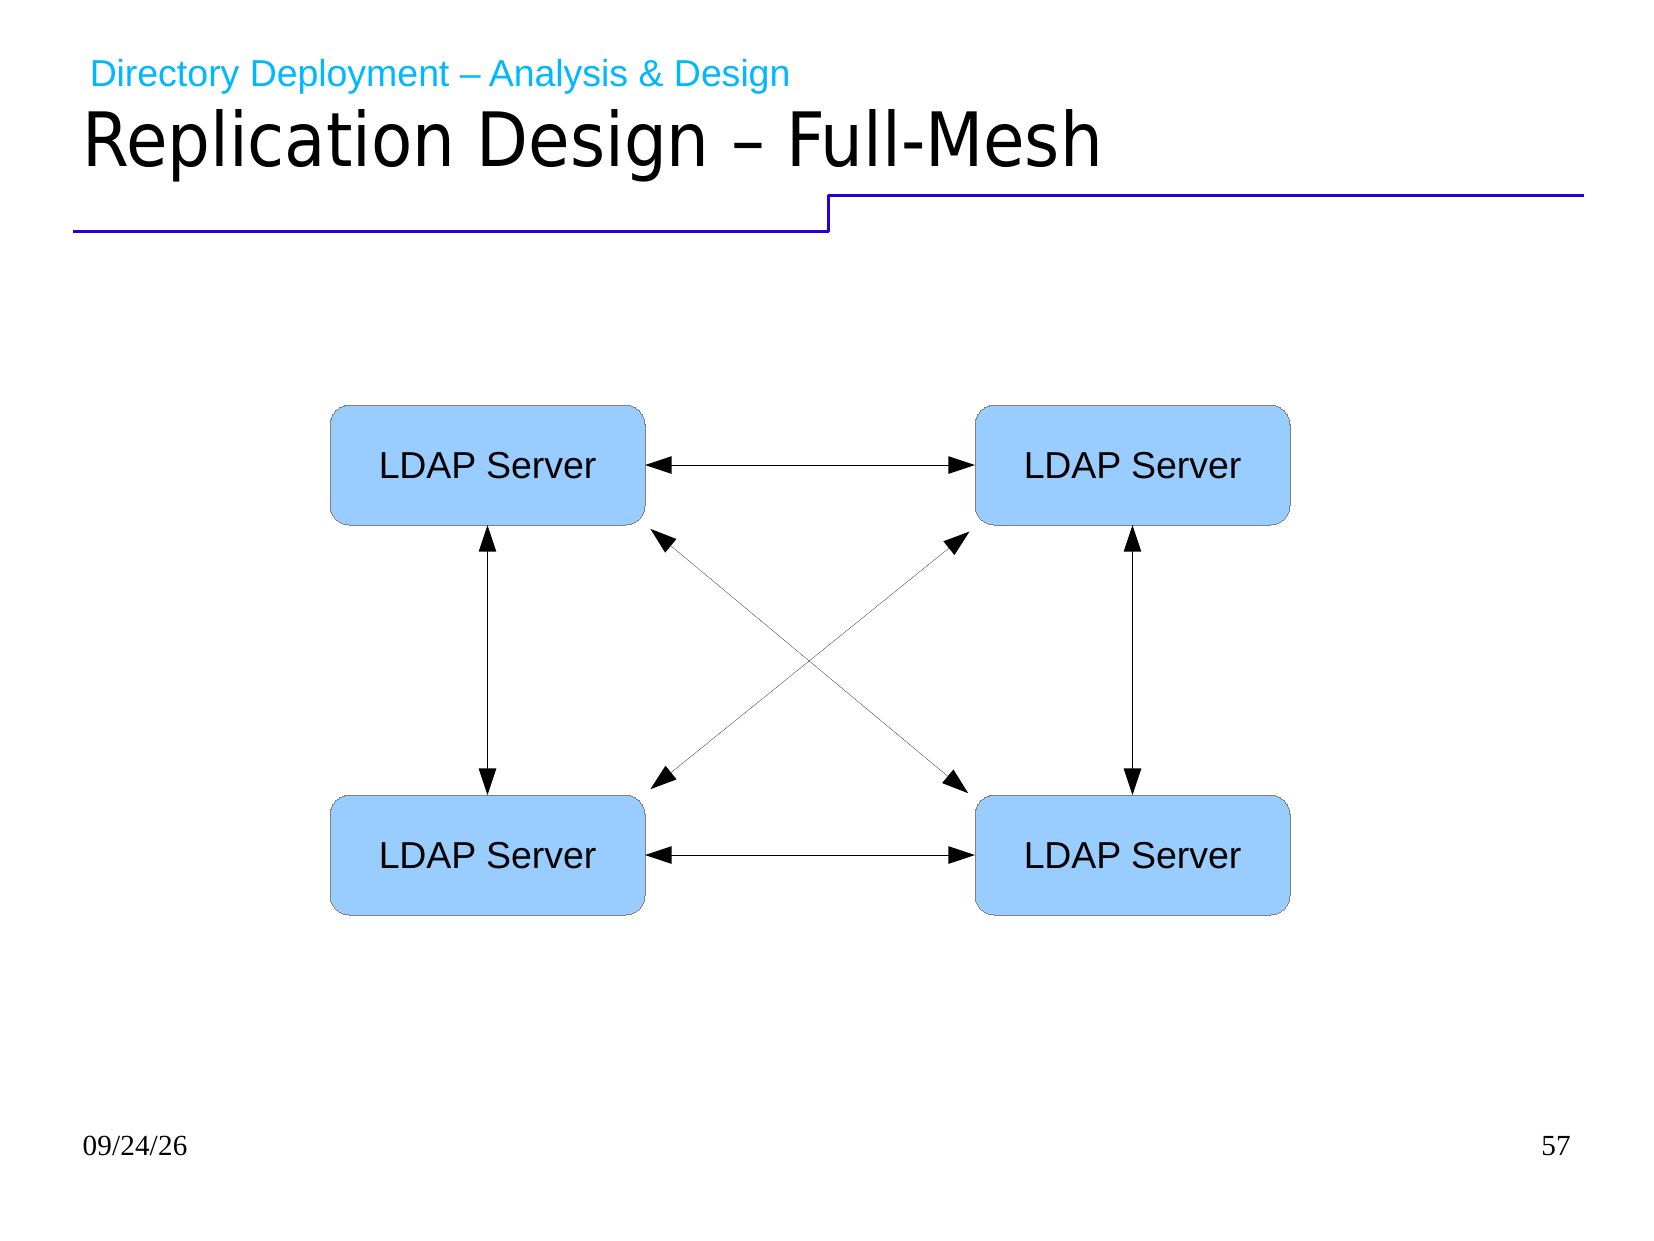

Directory Deployment – Analysis & Design
# Replication Design – Full-Mesh
LDAP Server
LDAP Server
LDAP Server
LDAP Server
57